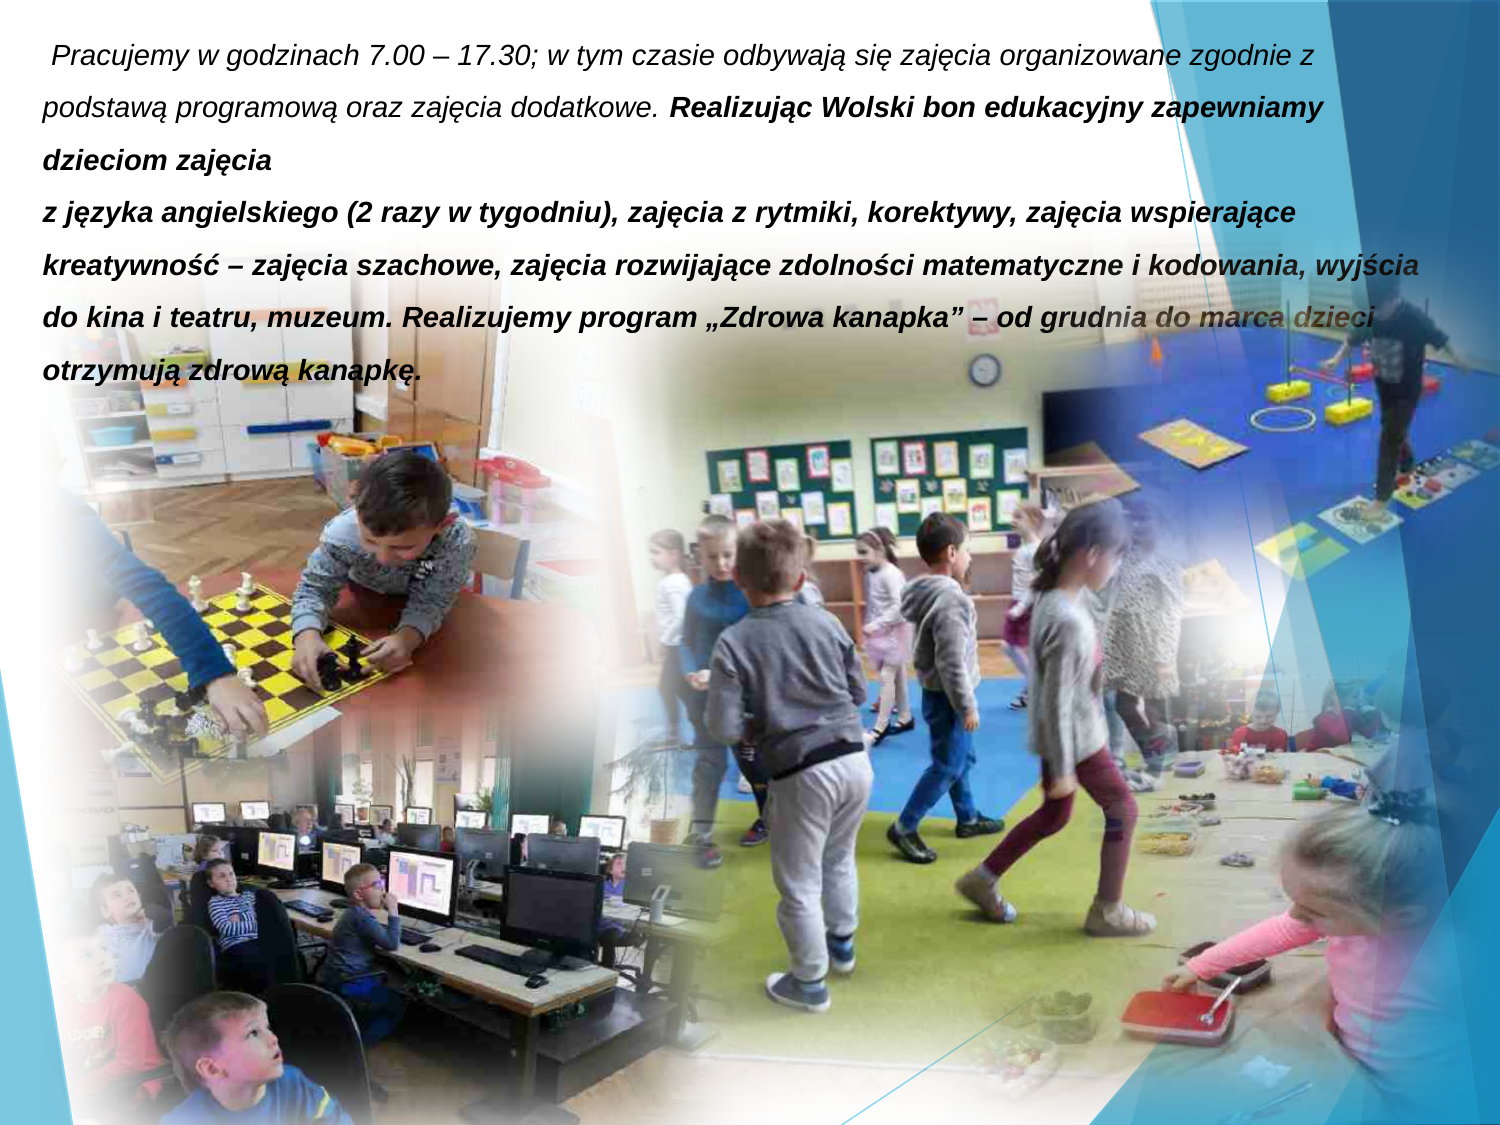

Pracujemy w godzinach 7.00 – 17.30; w tym czasie odbywają się zajęcia organizowane zgodnie z podstawą programową oraz zajęcia dodatkowe. Realizując Wolski bon edukacyjny zapewniamy dzieciom zajęcia
z języka angielskiego (2 razy w tygodniu), zajęcia z rytmiki, korektywy, zajęcia wspierające kreatywność – zajęcia szachowe, zajęcia rozwijające zdolności matematyczne i kodowania, wyjścia do kina i teatru, muzeum. Realizujemy program „Zdrowa kanapka” – od grudnia do marca dzieci otrzymują zdrową kanapkę.